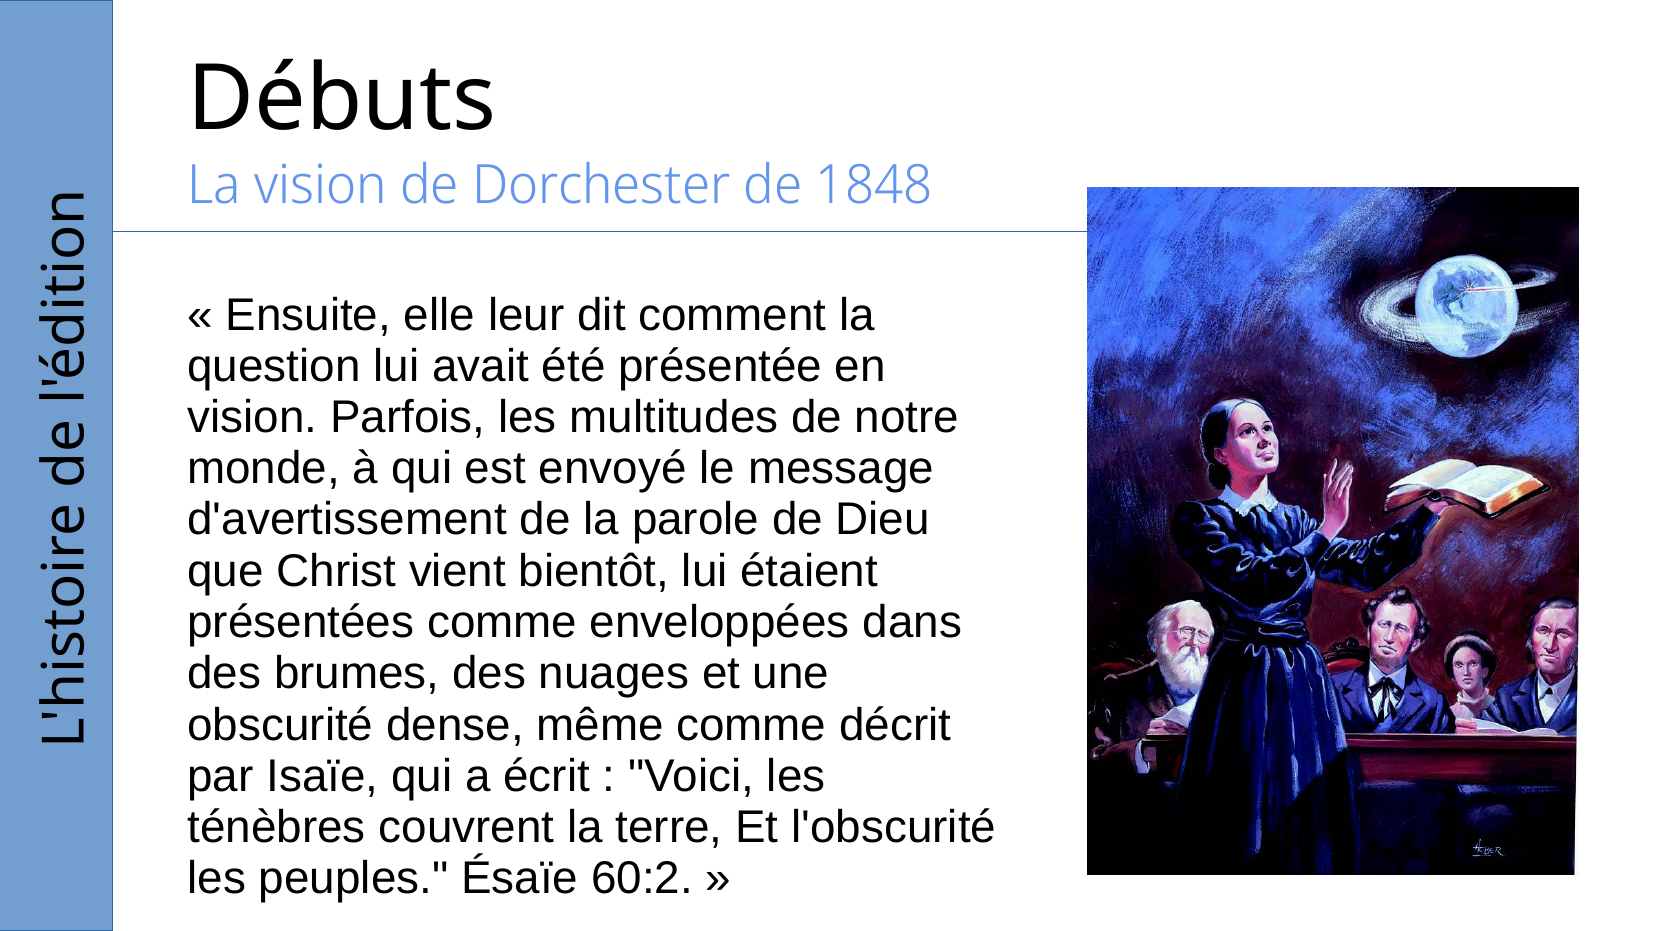

Débuts
La vision de Dorchester de 1848
# « Ensuite, elle leur dit comment la question lui avait été présentée en vision. Parfois, les multitudes de notre monde, à qui est envoyé le message d'avertissement de la parole de Dieu que Christ vient bientôt, lui étaient présentées comme enveloppées dans des brumes, des nuages et une obscurité dense, même comme décrit par Isaïe, qui a écrit : "Voici, les ténèbres couvrent la terre, Et l'obscurité les peuples." Ésaïe 60:2. »
L'histoire de l'édition